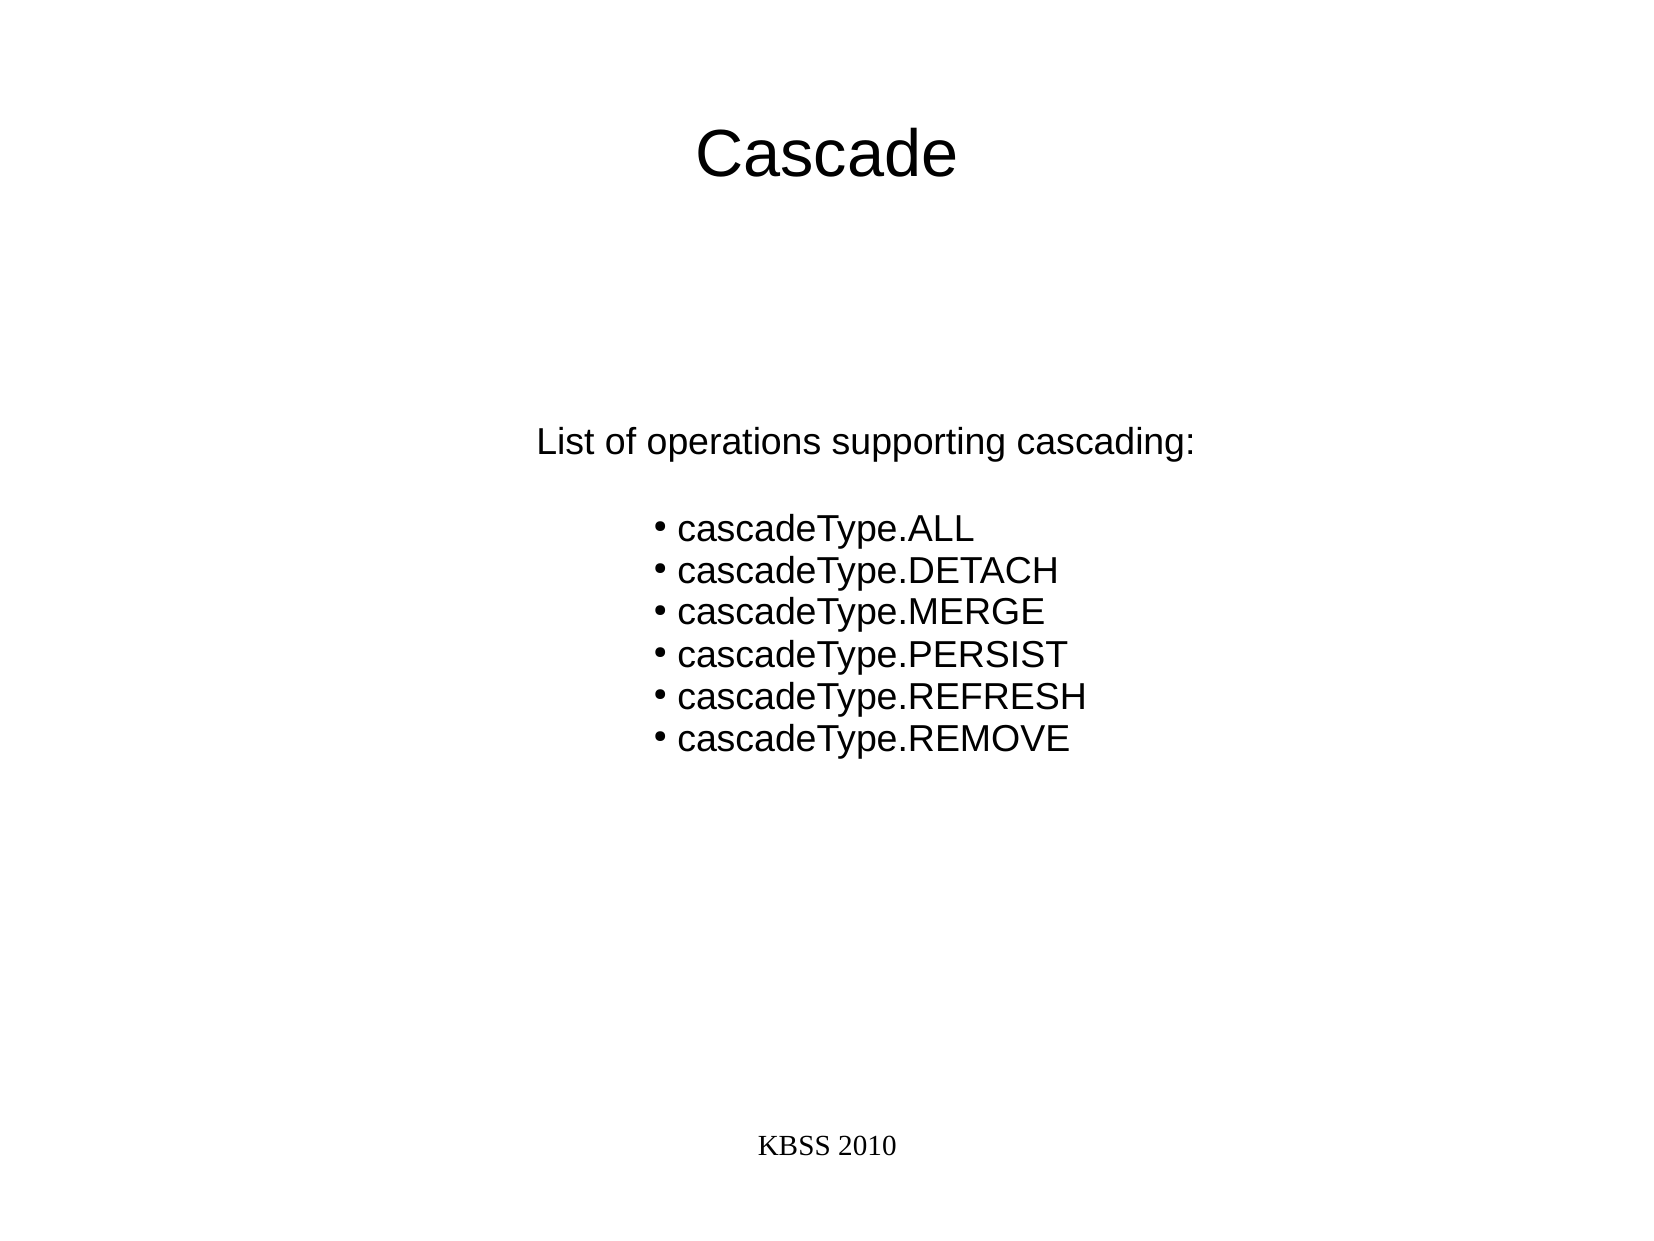

# Cascade
List of operations supporting cascading:
 cascadeType.ALL
 cascadeType.DETACH
 cascadeType.MERGE
 cascadeType.PERSIST
 cascadeType.REFRESH
 cascadeType.REMOVE
KBSS 2010